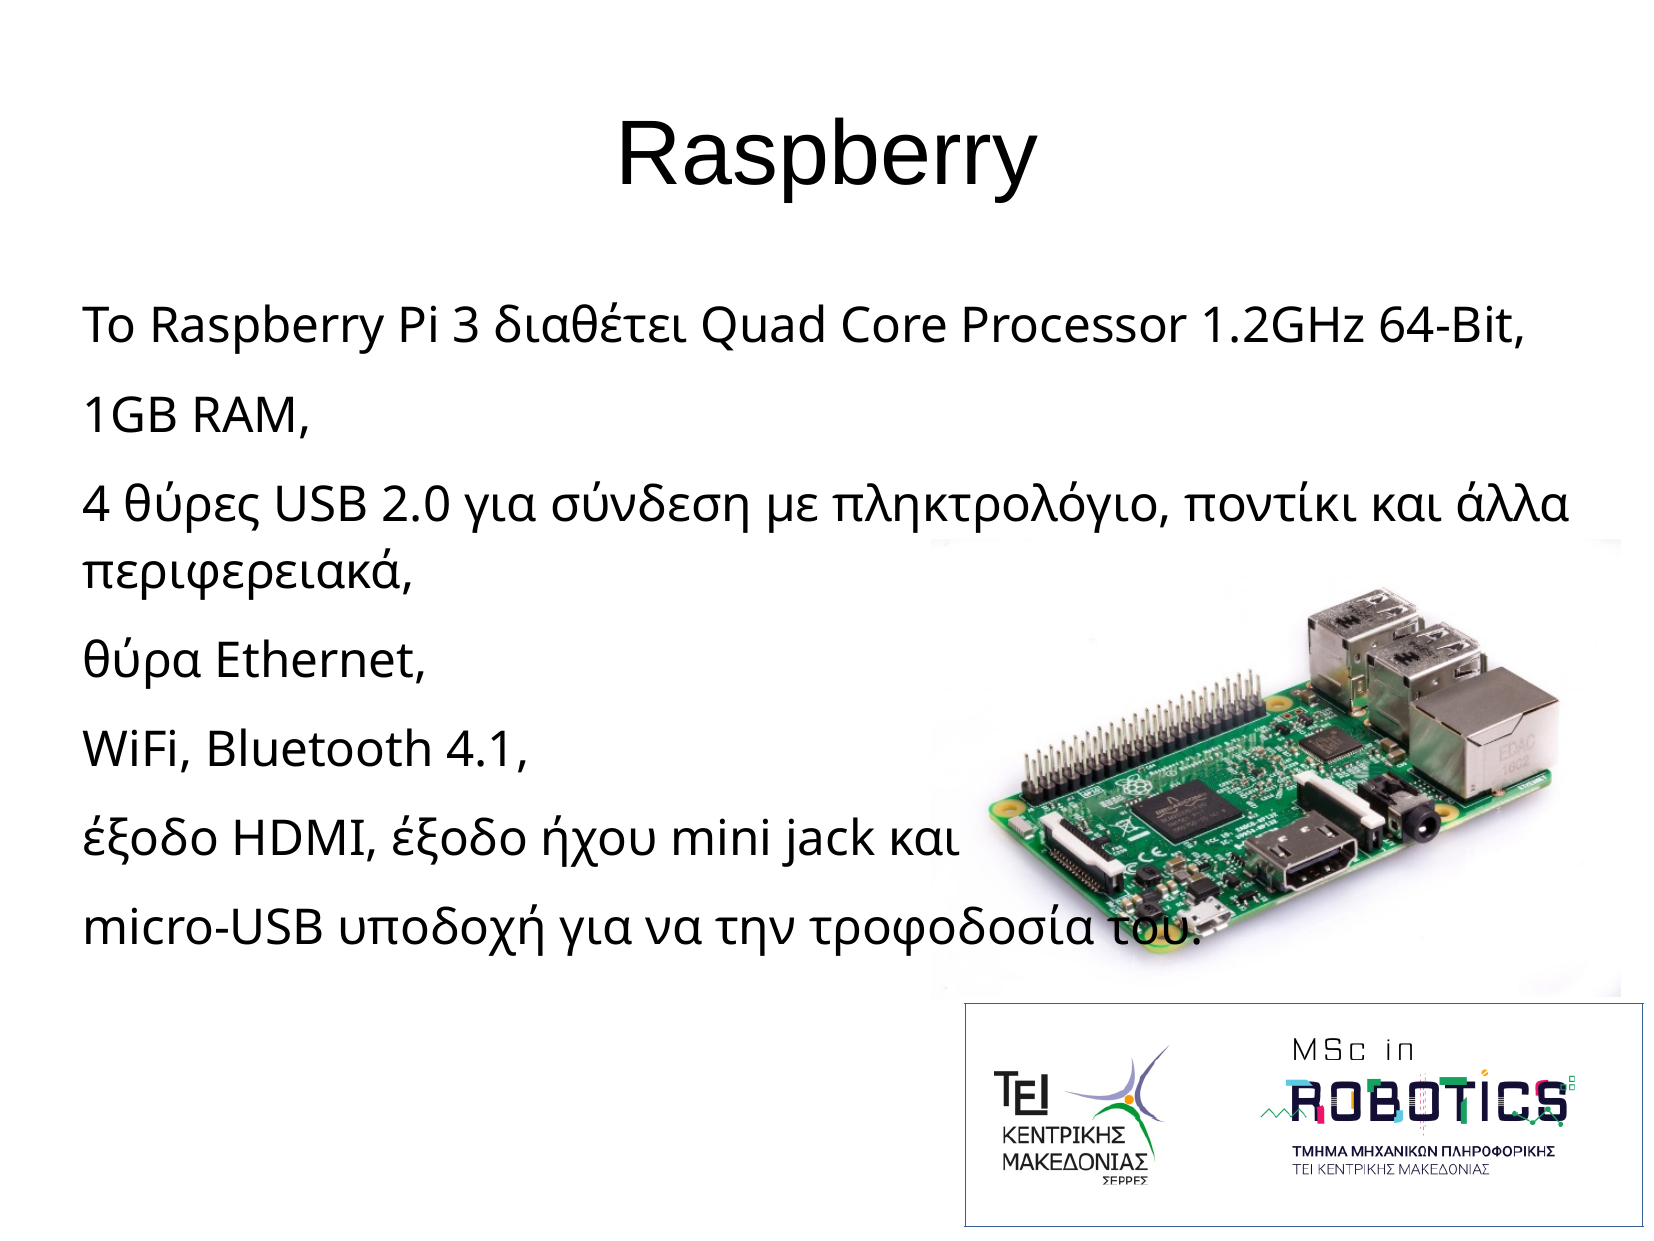

# Raspberry
Το Raspberry Pi 3 διαθέτει Quad Core Processor 1.2GHz 64-Bit,
1GB RAM,
4 θύρες USB 2.0 για σύνδεση με πληκτρολόγιο, ποντίκι και άλλα περιφερειακά,
θύρα Ethernet,
WiFi, Bluetooth 4.1,
έξοδο HDMI, έξοδο ήχου mini jack και
micro-USB υποδοχή για να την τροφοδοσία του.